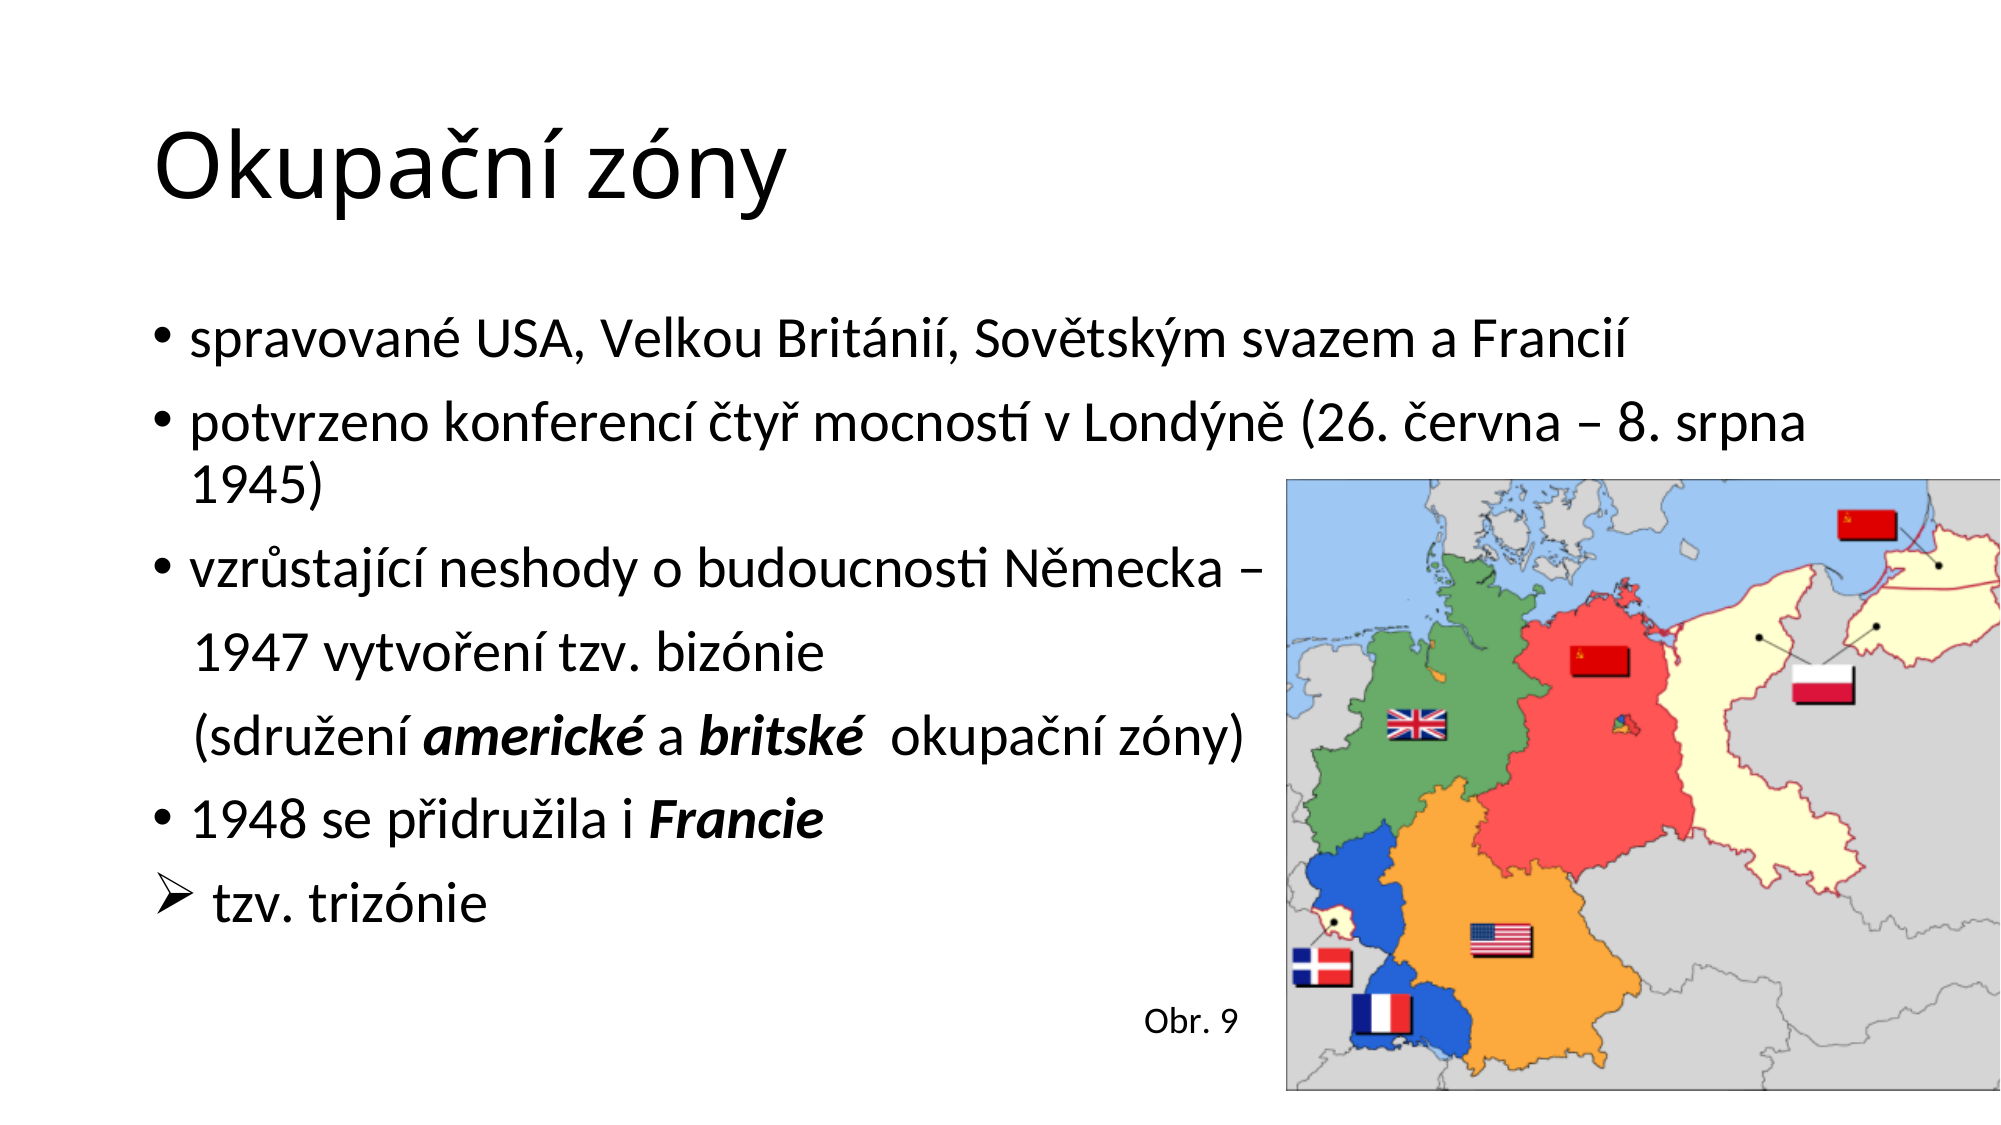

# Okupační zóny
spravované USA, Velkou Británií, Sovětským svazem a Francií
potvrzeno konferencí čtyř mocností v Londýně (26. června – 8. srpna 1945)
vzrůstající neshody o budoucnosti Německa –
 1947 vytvoření tzv. bizónie
 (sdružení americké a britské  okupační zóny)
1948 se přidružila i Francie
 tzv. trizónie
Obr. 9